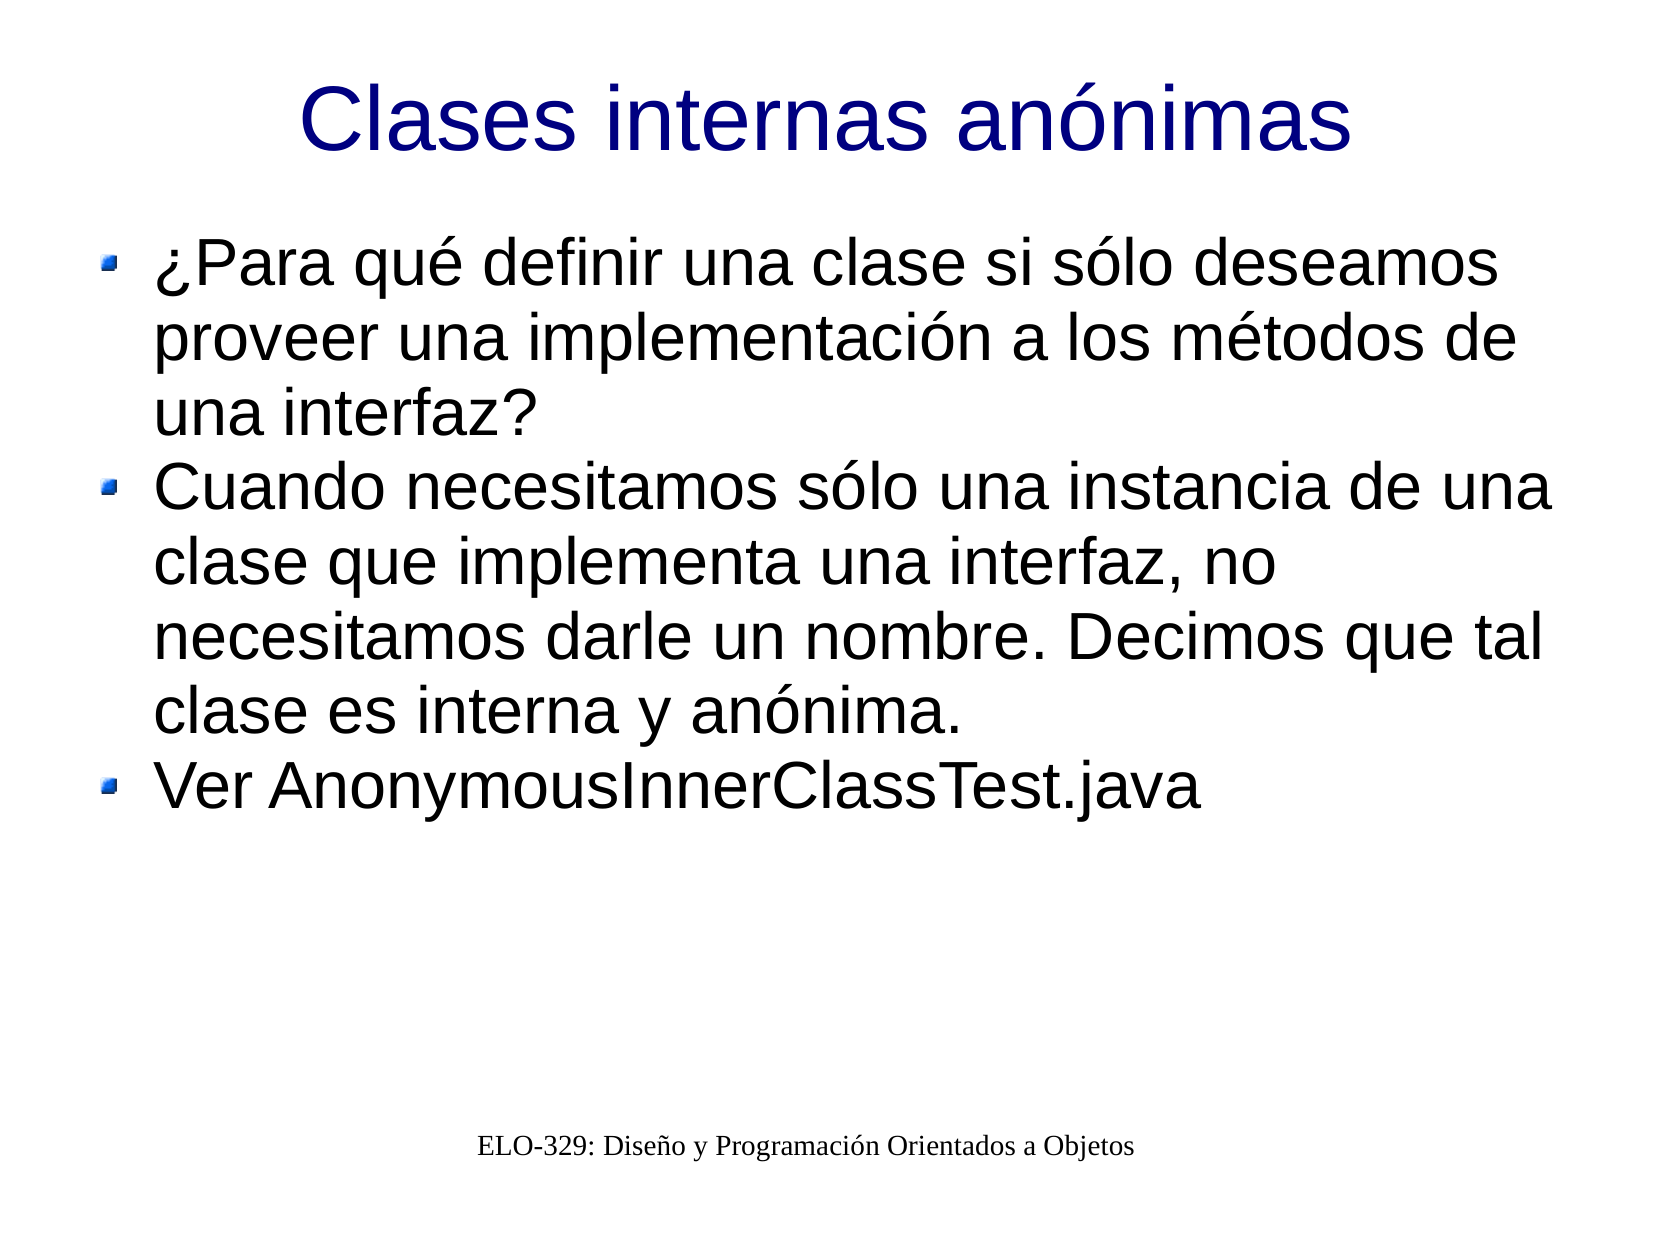

# Clases internas anónimas
¿Para qué definir una clase si sólo deseamos proveer una implementación a los métodos de una interfaz?
Cuando necesitamos sólo una instancia de una clase que implementa una interfaz, no necesitamos darle un nombre. Decimos que tal clase es interna y anónima.
Ver AnonymousInnerClassTest.java